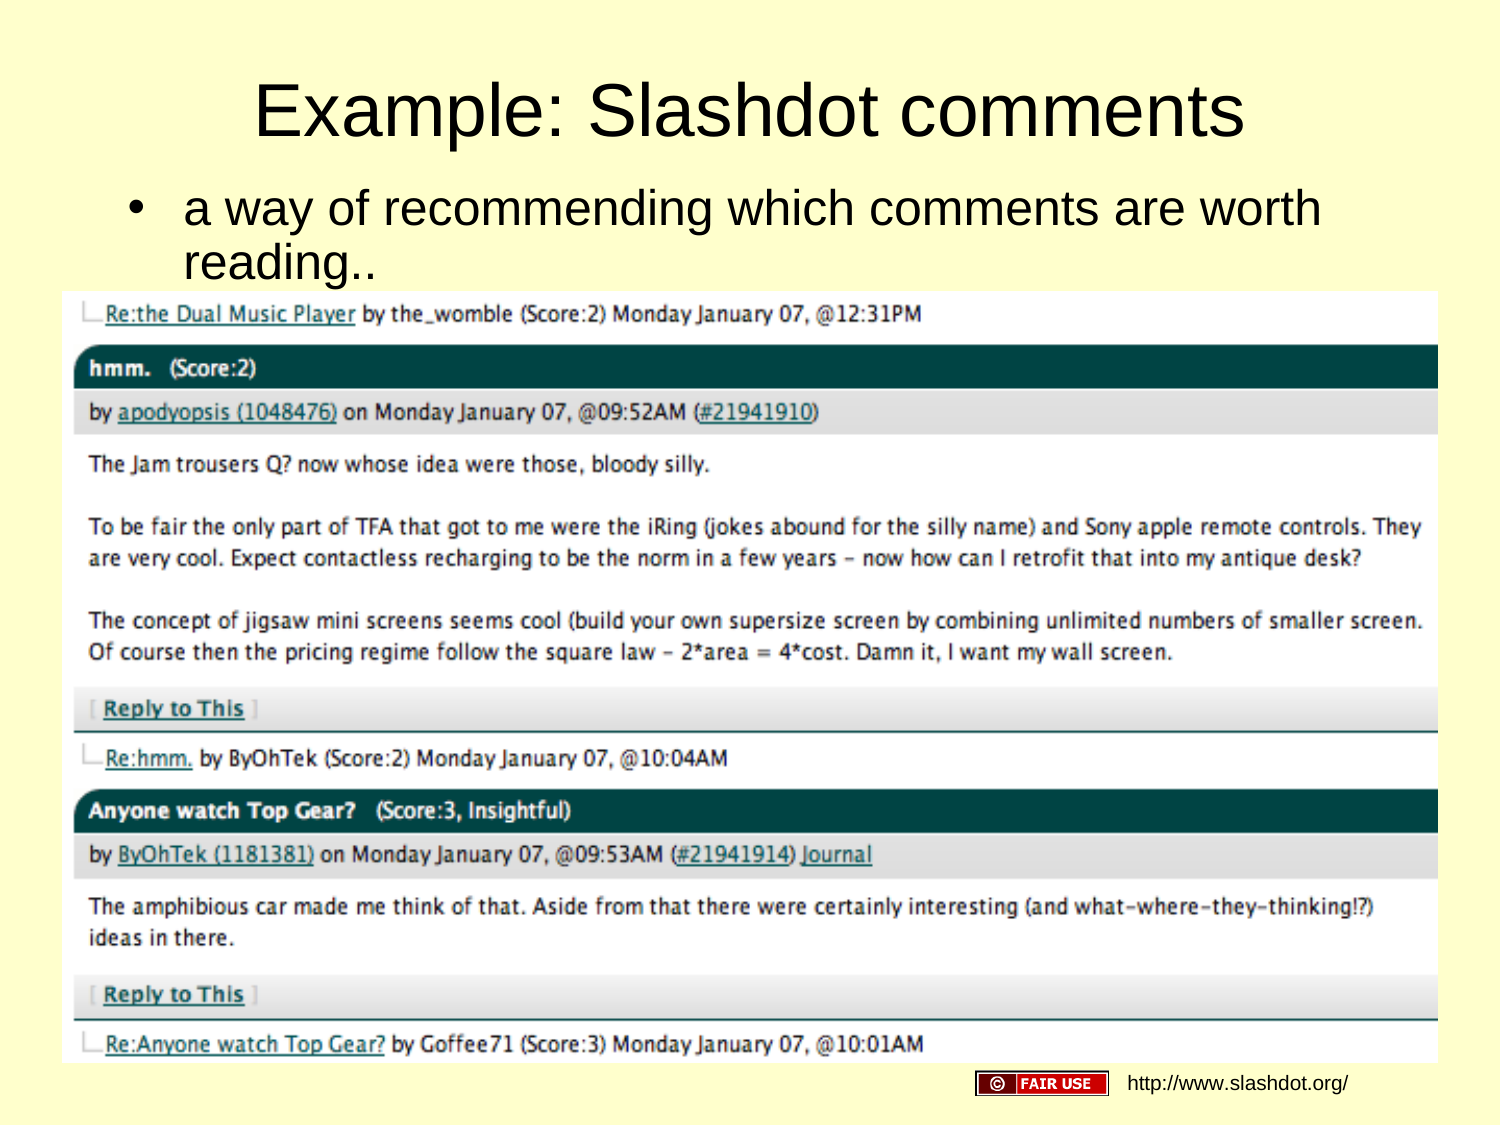

# Example: Slashdot comments
a way of recommending which comments are worth reading..
http://www.slashdot.org/